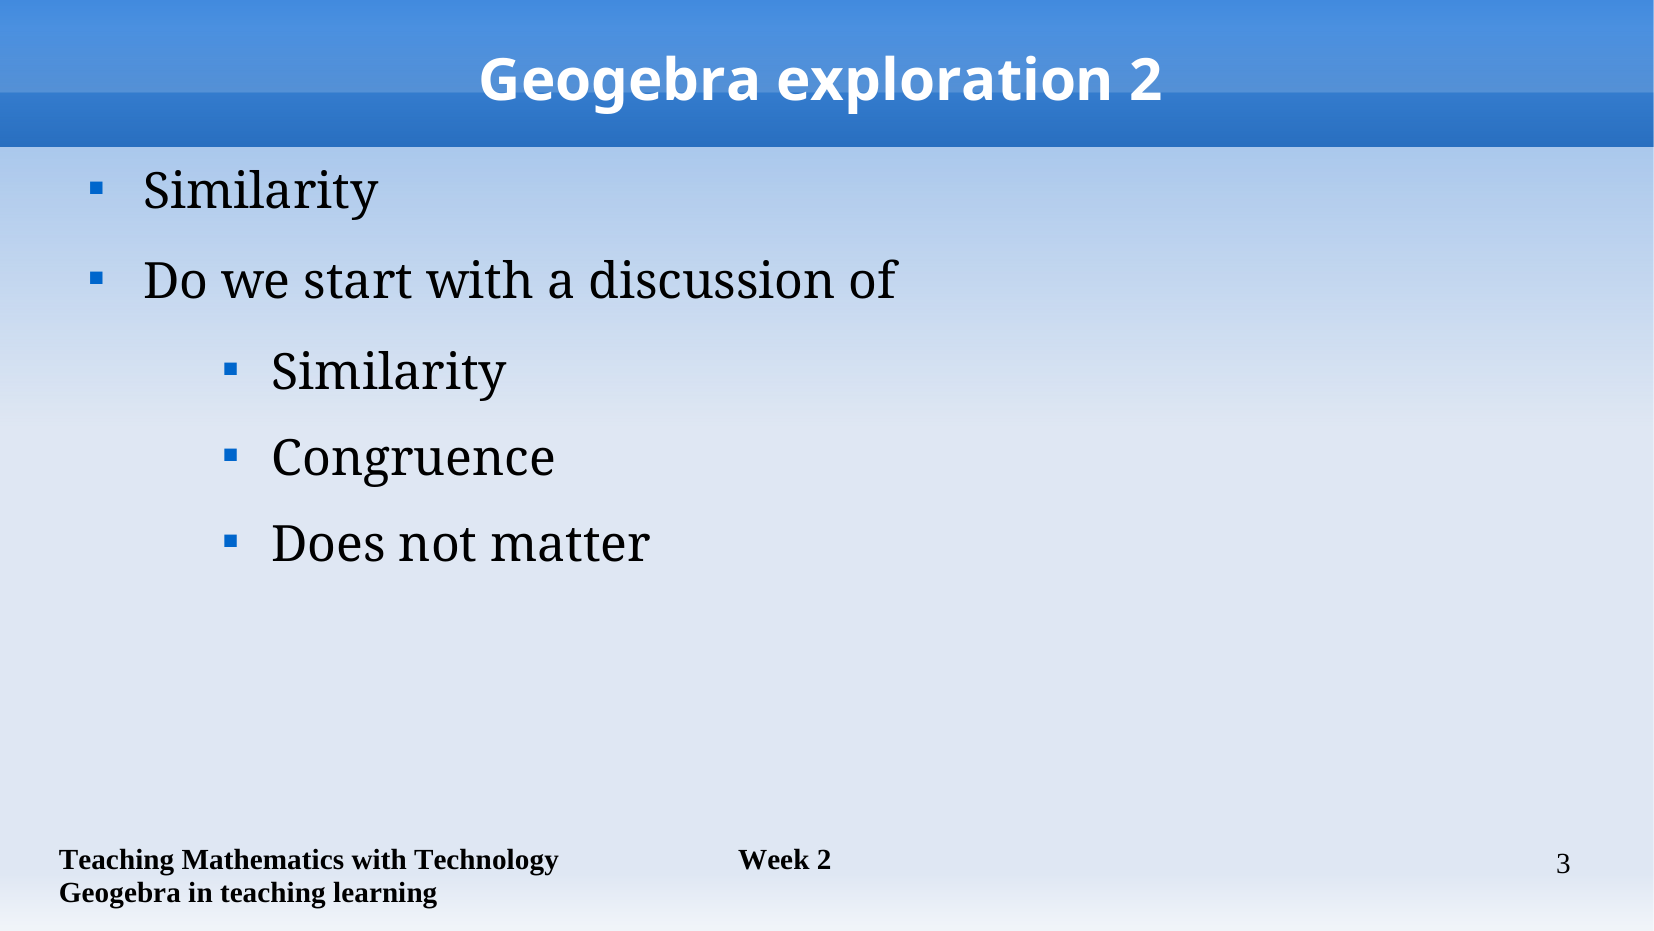

# Geogebra exploration 2
Similarity
Do we start with a discussion of
Similarity
Congruence
Does not matter
3